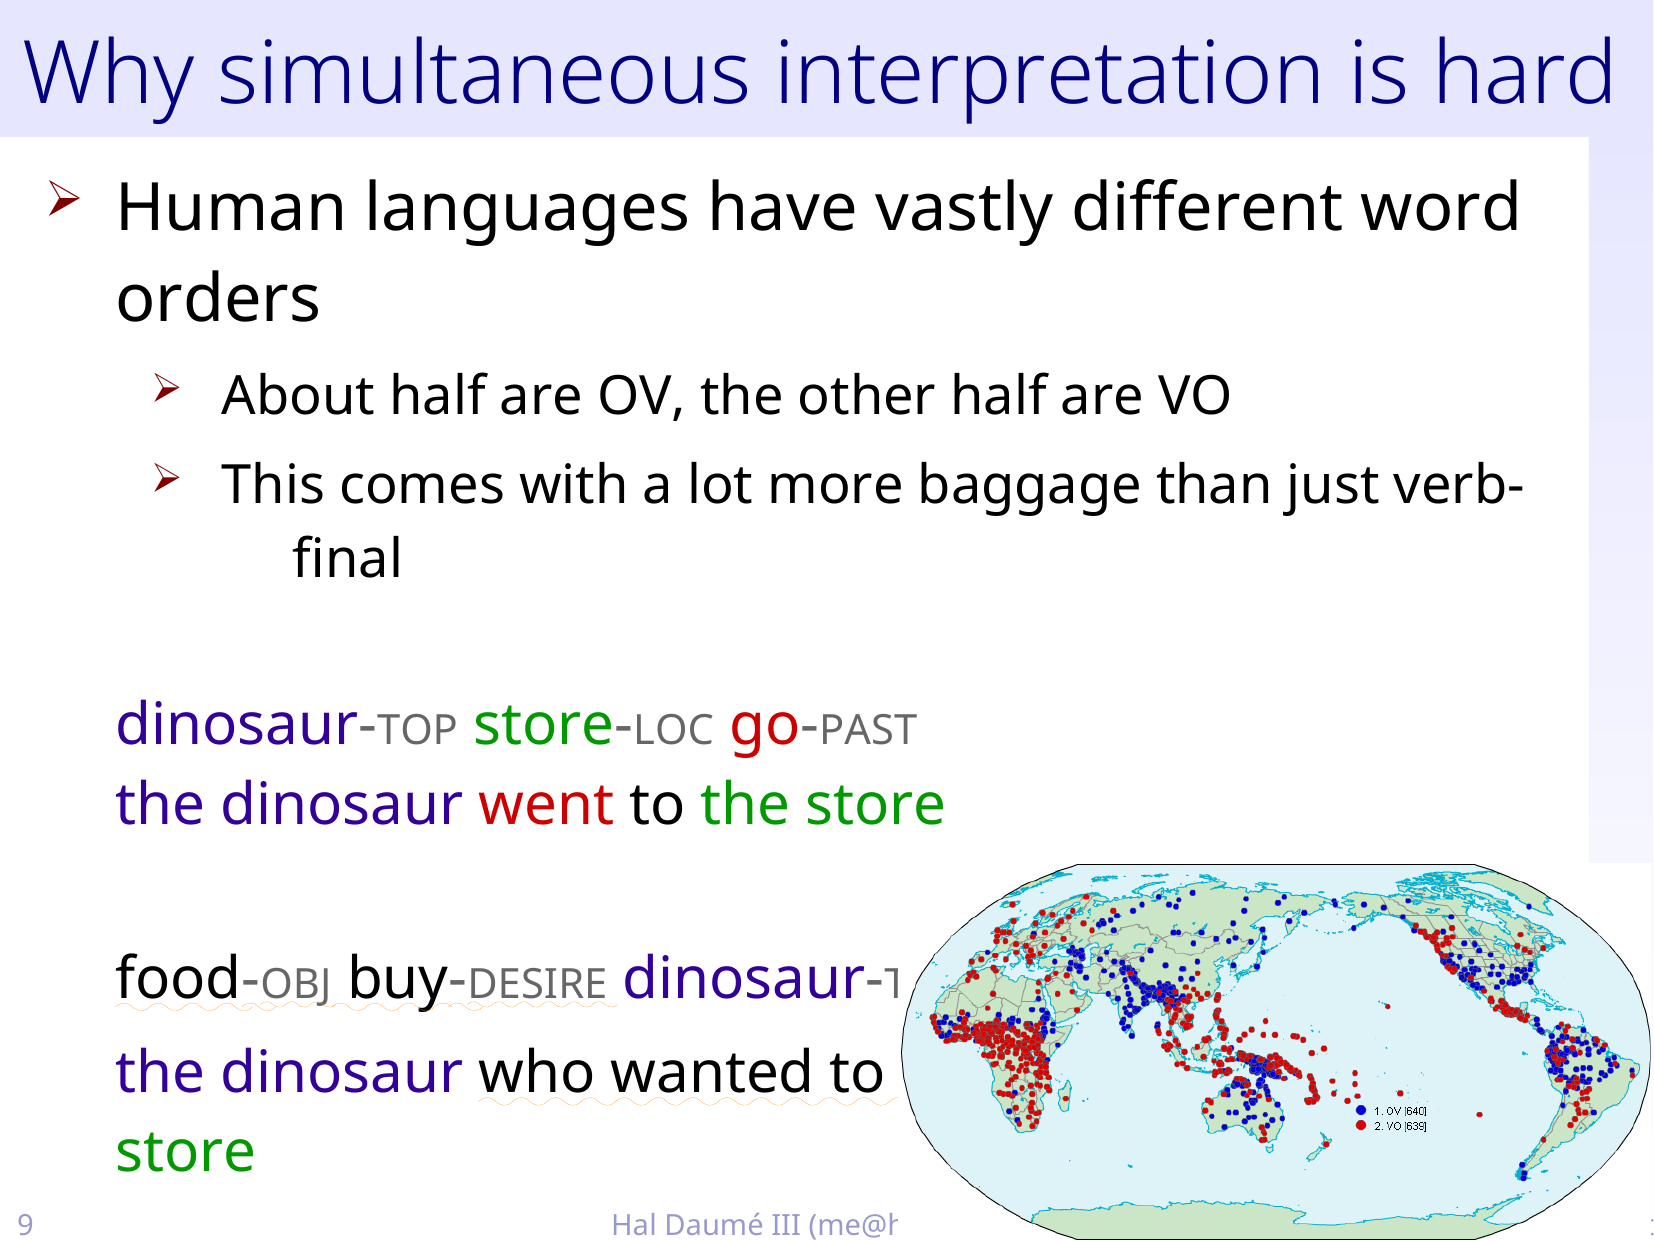

# Why simultaneous interpretation is hard
Human languages have vastly different word orders
About half are OV, the other half are VO
This comes with a lot more baggage than just verb-final
dinosaur-TOP store-LOC go-PAST
the dinosaur went to the store
food-OBJ buy-DESIRE dinosaur-TOP store-LOC go-PAST
the dinosaur who wanted to buy food went to the store